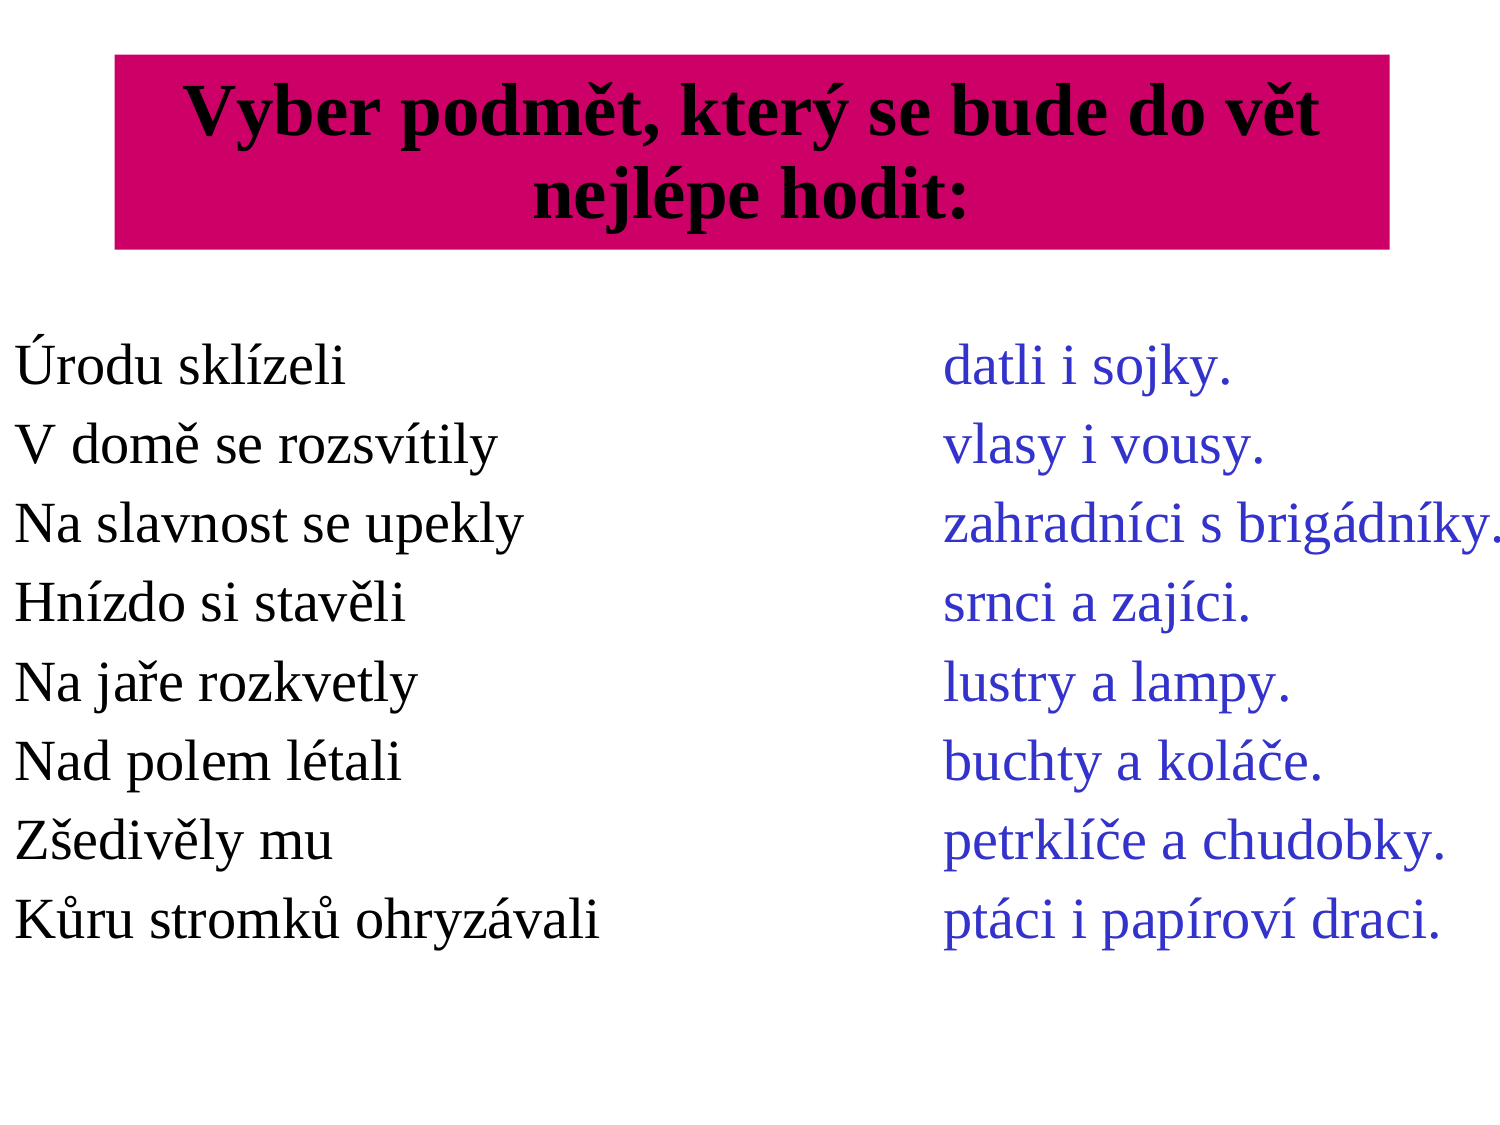

# Vyber podmět, který se bude do vět nejlépe hodit:
Úrodu sklízeli
V domě se rozsvítily
Na slavnost se upekly
Hnízdo si stavěli
Na jaře rozkvetly
Nad polem létali
Zšedivěly mu
Kůru stromků ohryzávali
datli i sojky.
vlasy i vousy.
zahradníci s brigádníky.
srnci a zajíci.
lustry a lampy.
buchty a koláče.
petrklíče a chudobky.
ptáci i papíroví draci.